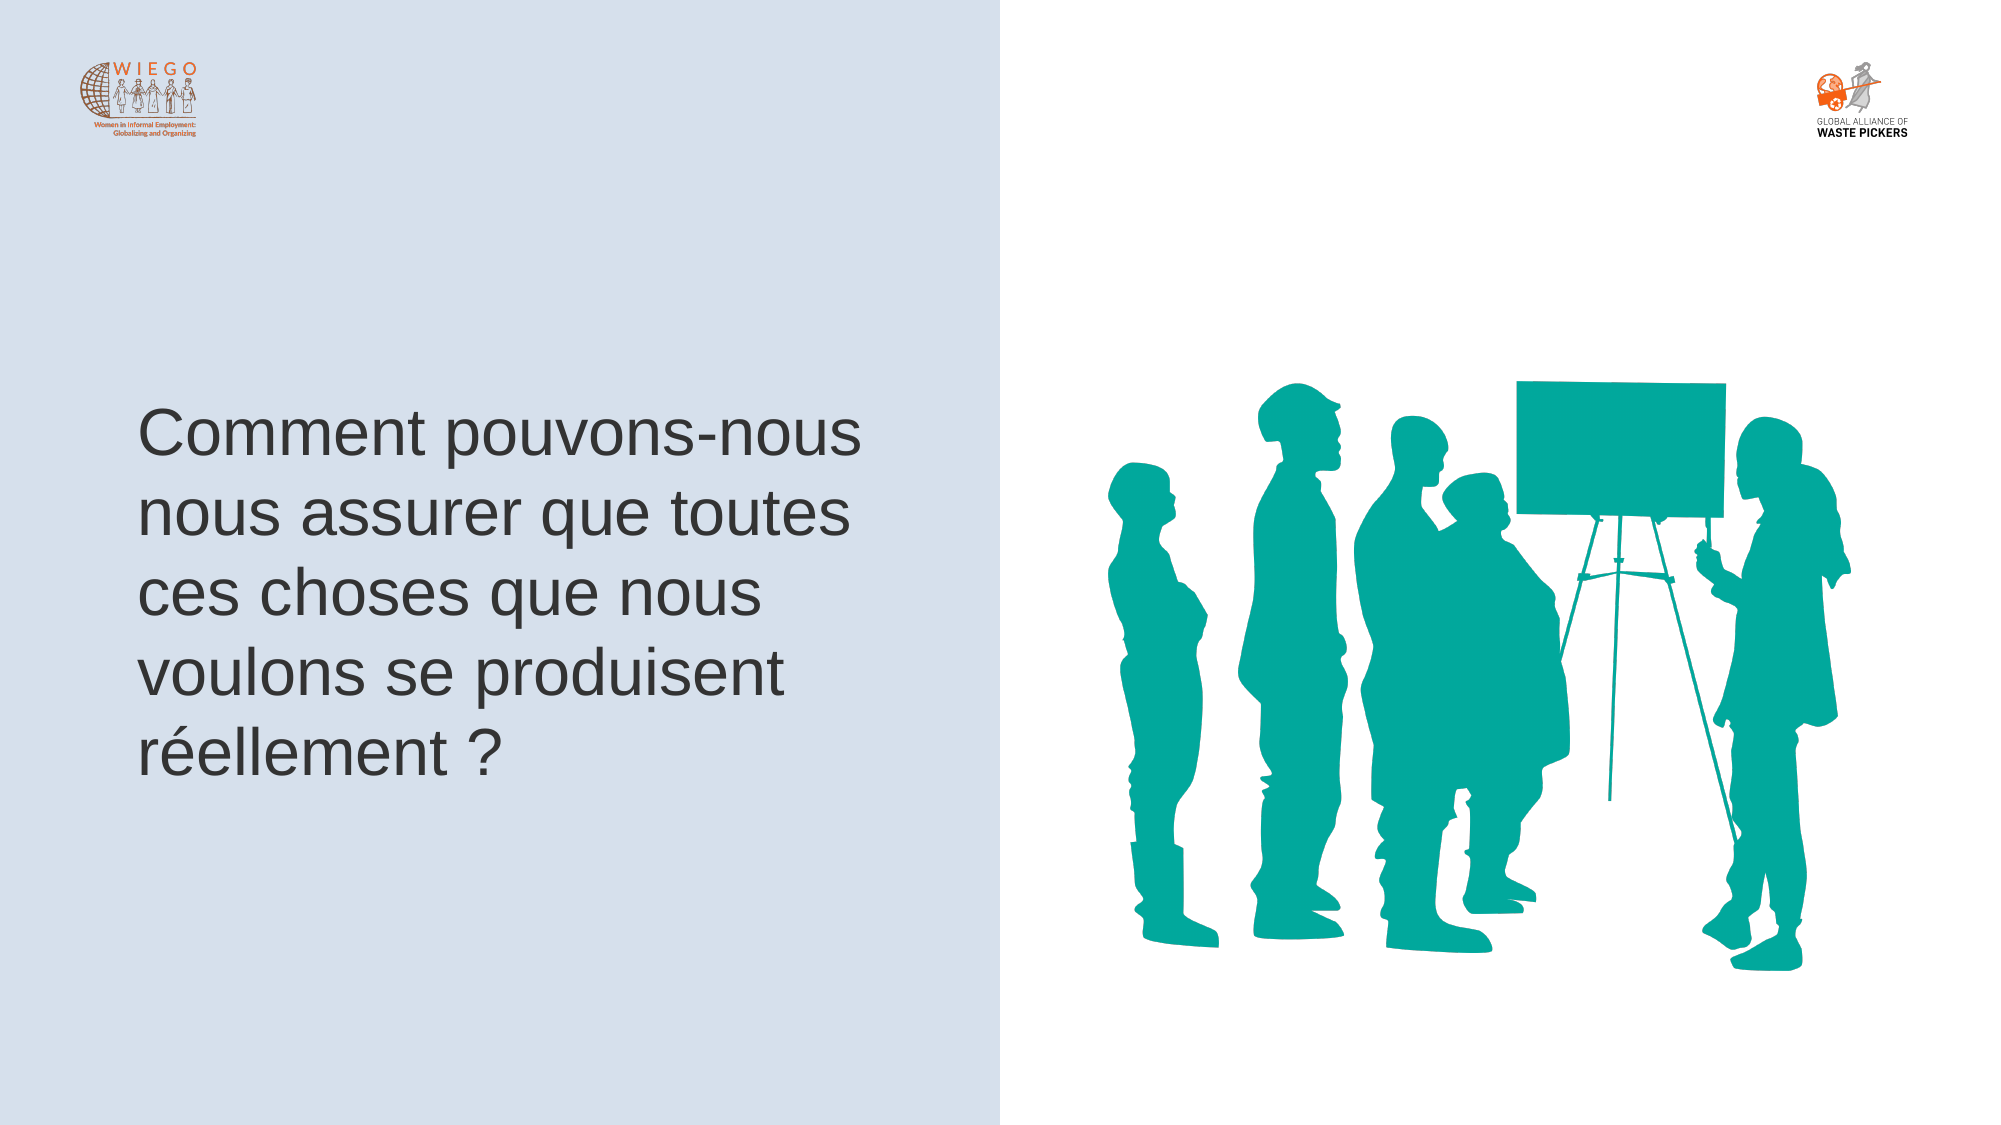

Comment pouvons-nous nous assurer que toutes ces choses que nous voulons se produisent réellement ?